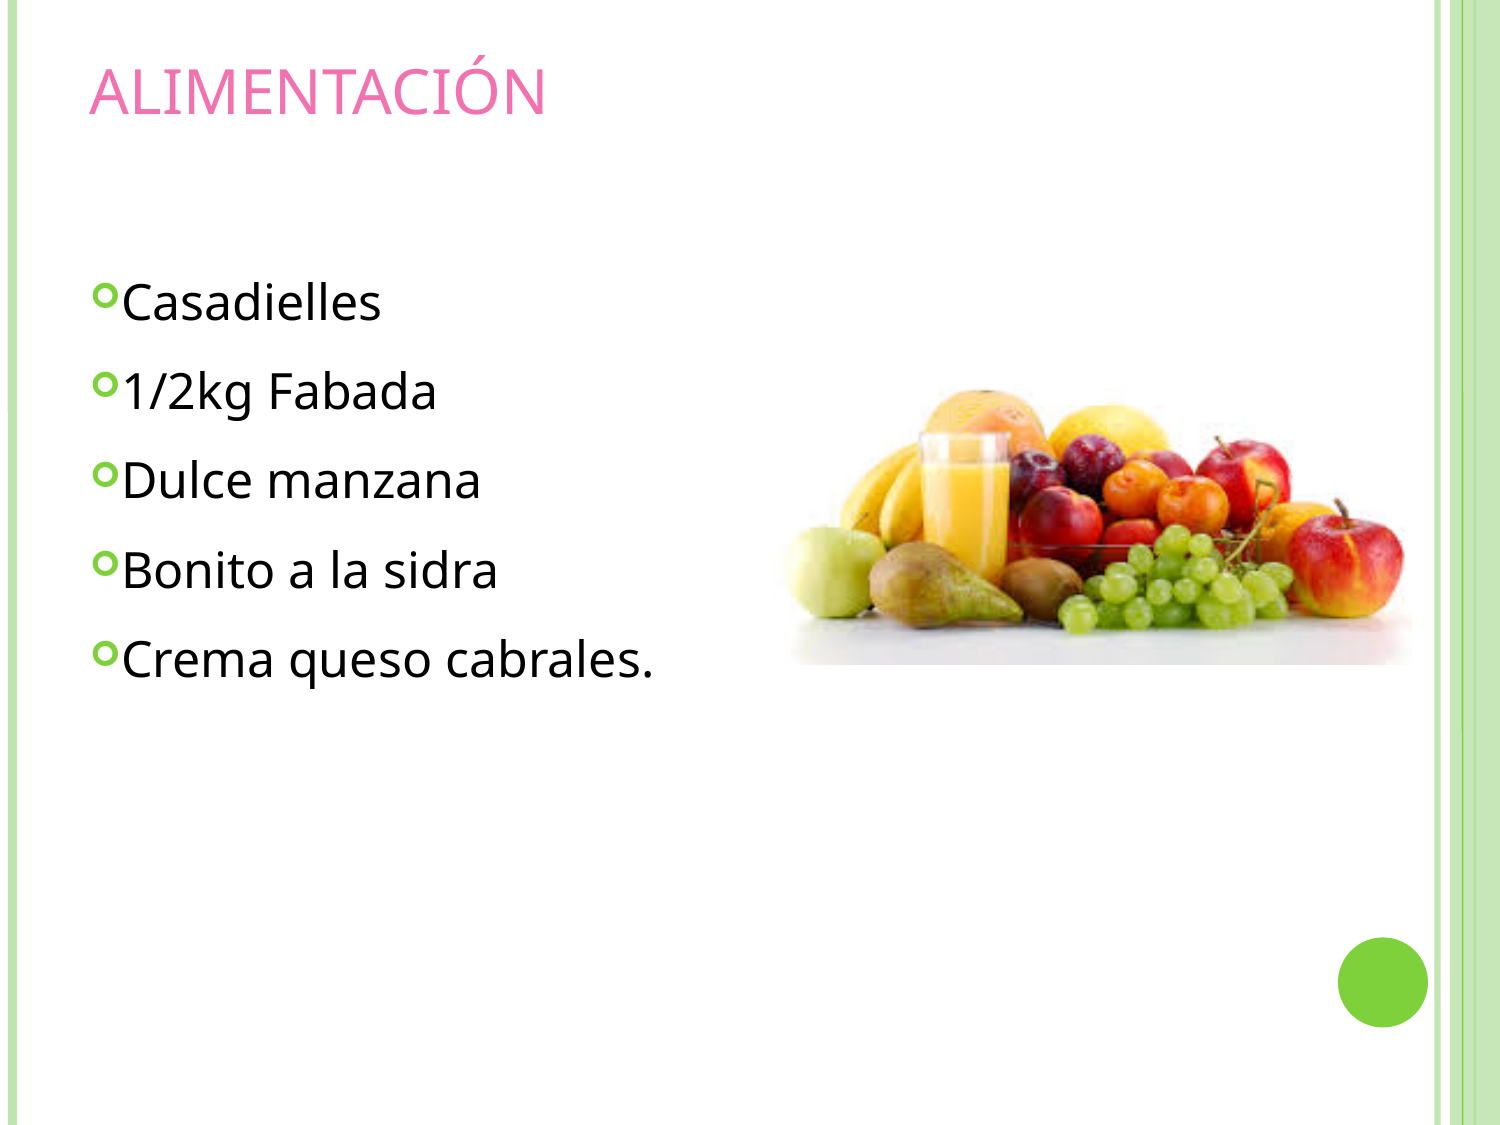

# ALIMENTACIÓN
Casadielles
1/2kg Fabada
Dulce manzana
Bonito a la sidra
Crema queso cabrales.